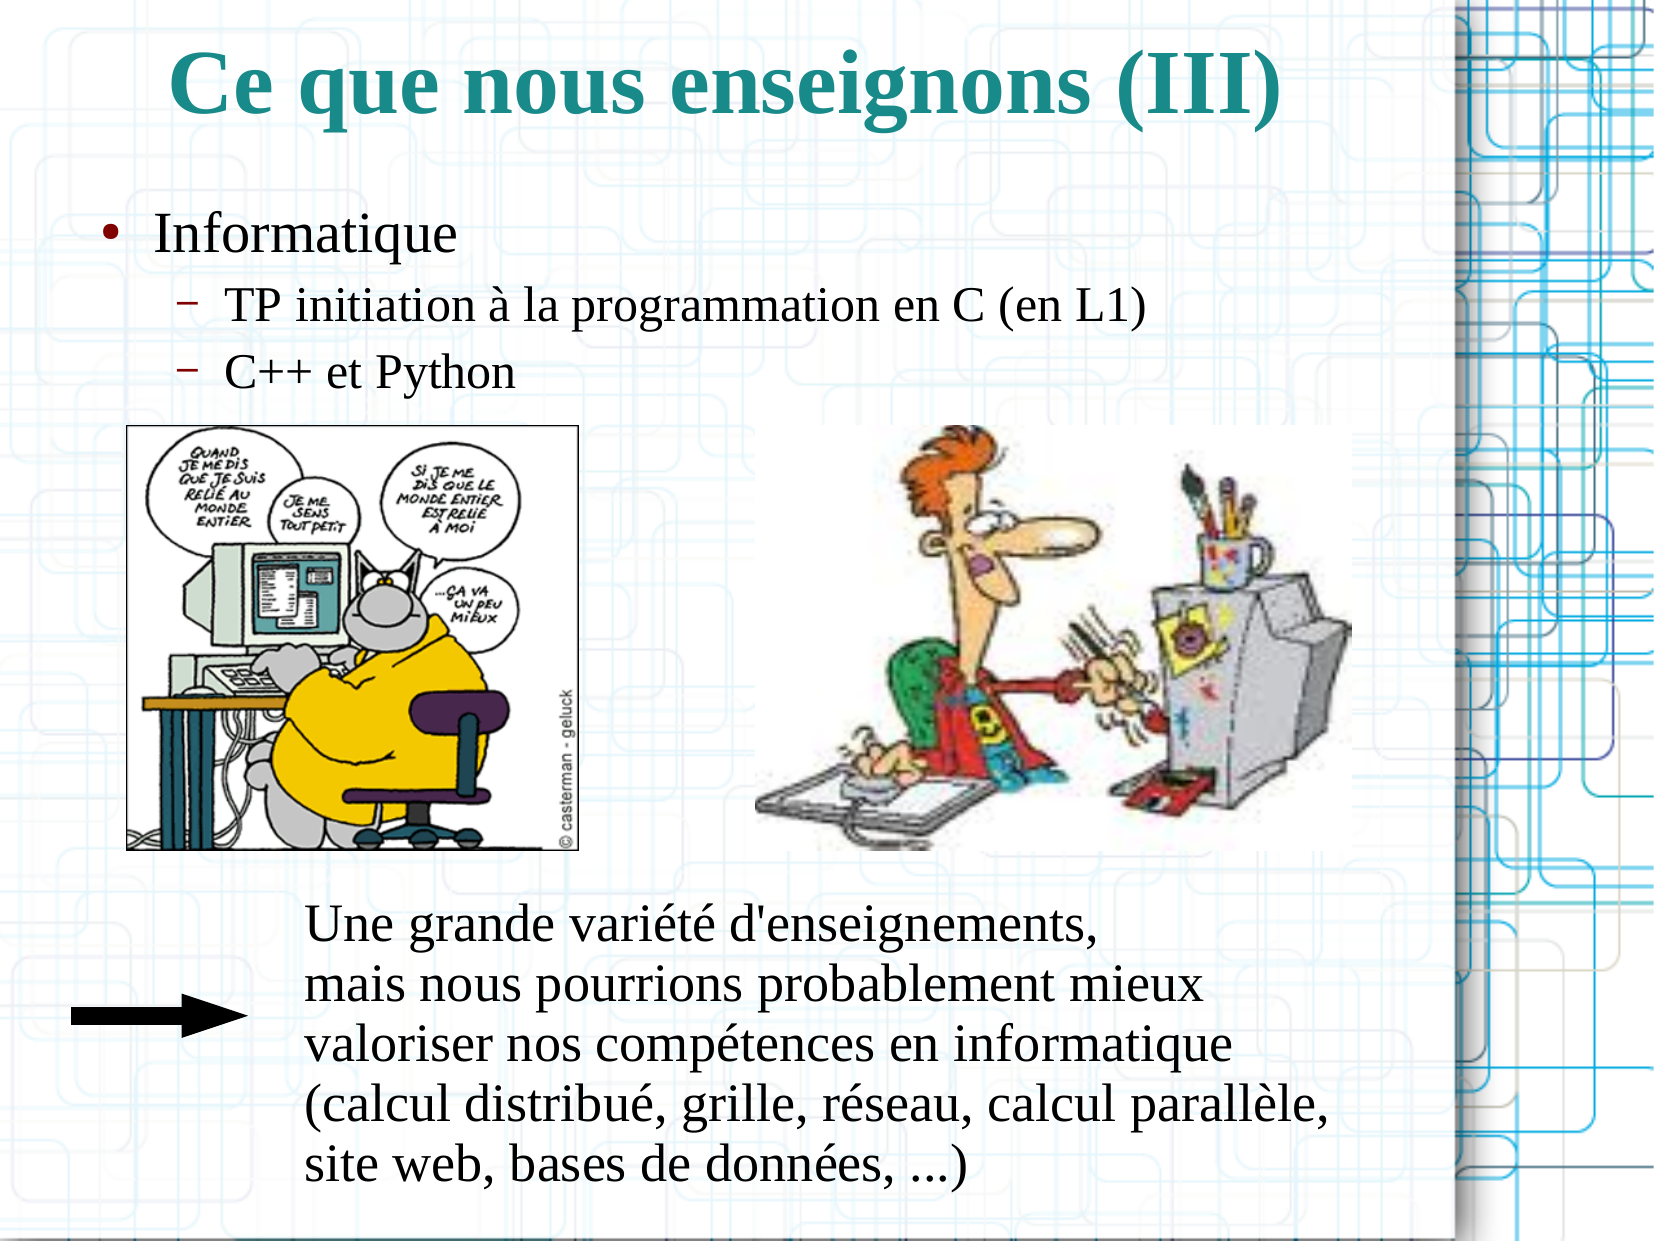

# Ce que nous enseignons (III)
Informatique
TP initiation à la programmation en C (en L1)
C++ et Python
Une grande variété d'enseignements,
mais nous pourrions probablement mieux
valoriser nos compétences en informatique
(calcul distribué, grille, réseau, calcul parallèle,
site web, bases de données, ...)